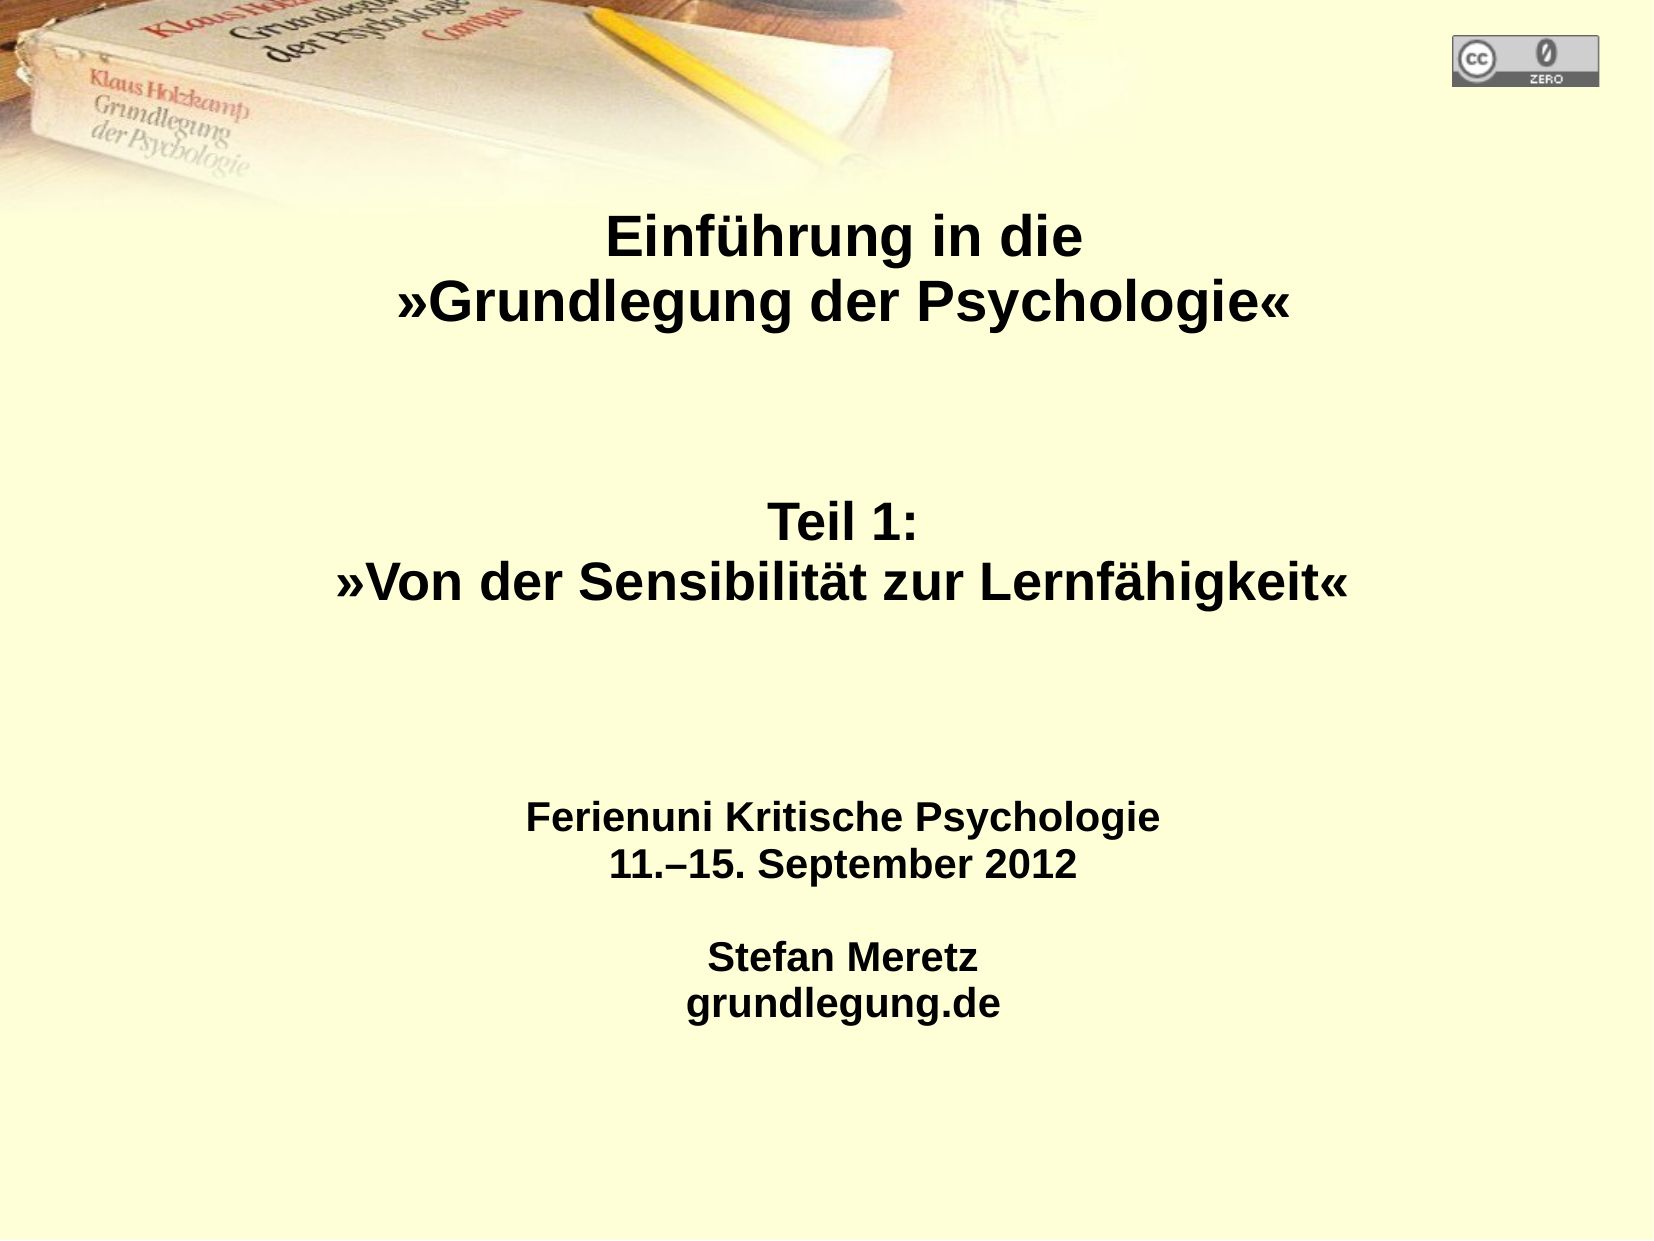

# Einführung in die »Grundlegung der Psychologie«
Teil 1:
»Von der Sensibilität zur Lernfähigkeit«
Ferienuni Kritische Psychologie
11.–15. September 2012
Stefan Meretz
grundlegung.de